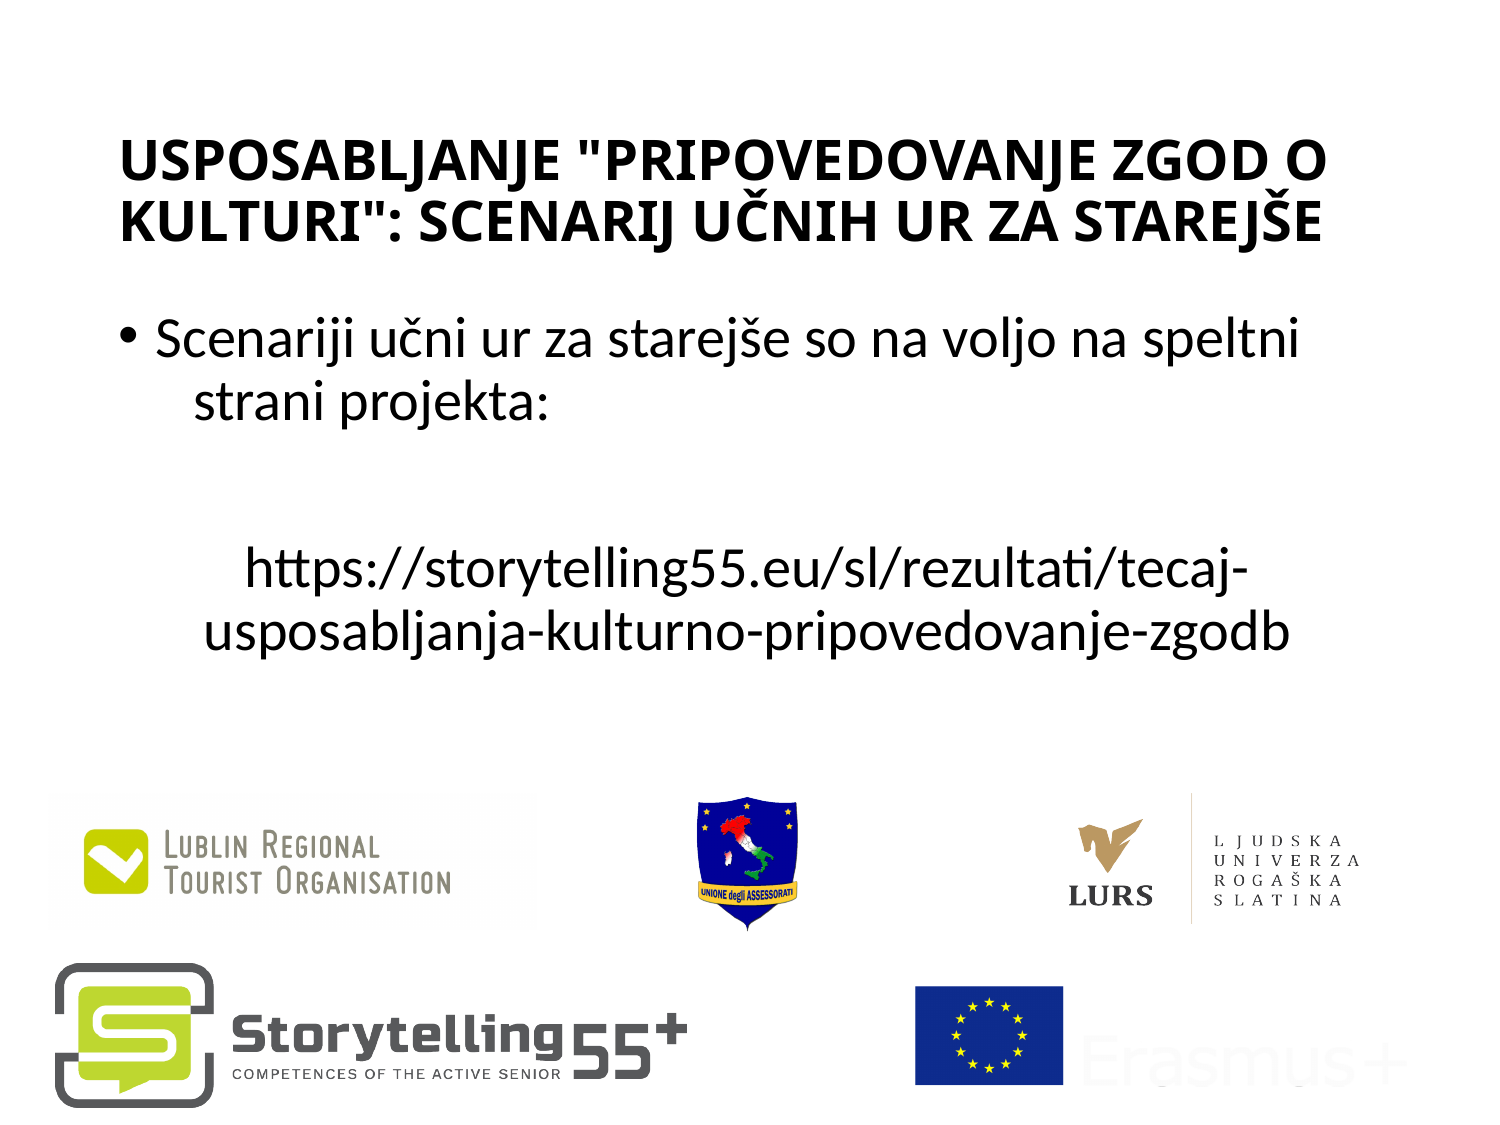

# USPOSABLJANJE "PRIPOVEDOVANJE ZGOD O KULTURI": SCENARIJ UČNIH UR ZA STAREJŠE
Scenariji učni ur za starejše so na voljo na speltni strani projekta:
https://storytelling55.eu/sl/rezultati/tecaj-usposabljanja-kulturno-pripovedovanje-zgodb